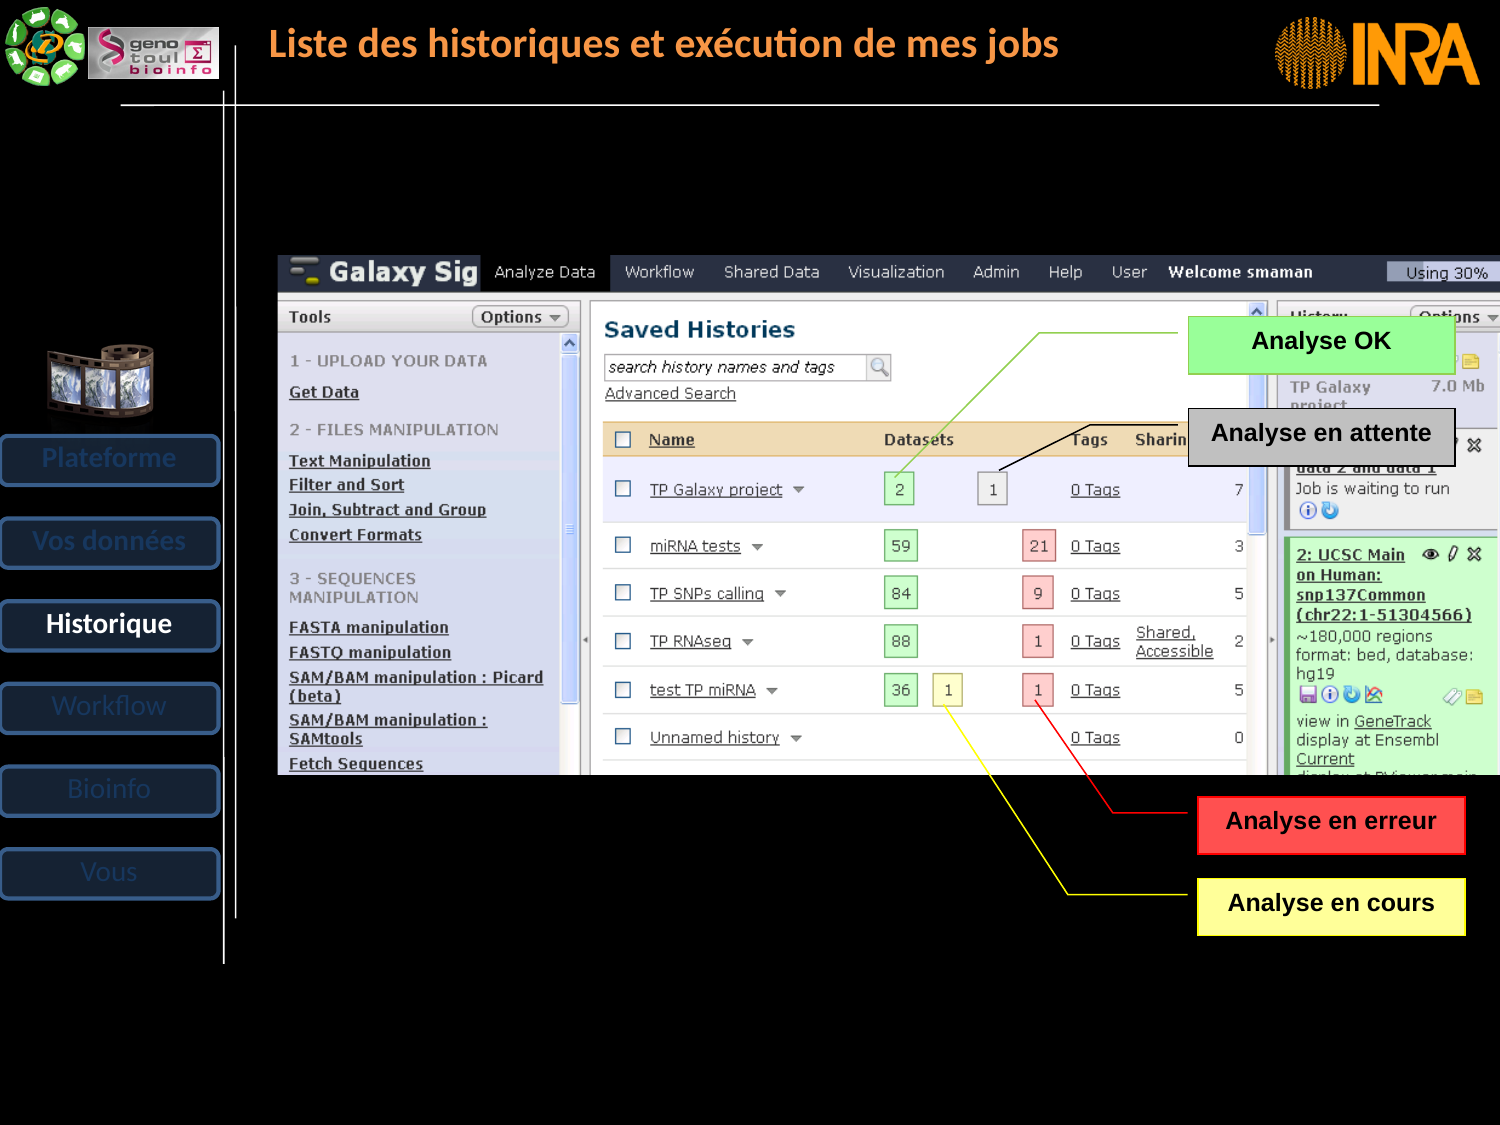

Liste des historiques et exécution de mes jobs
Analyse OK
Analyse en attente
Analyse en erreur
Analyse en cours
Plateforme
Vos données
Historique
Workflow
Bioinfo
Vous